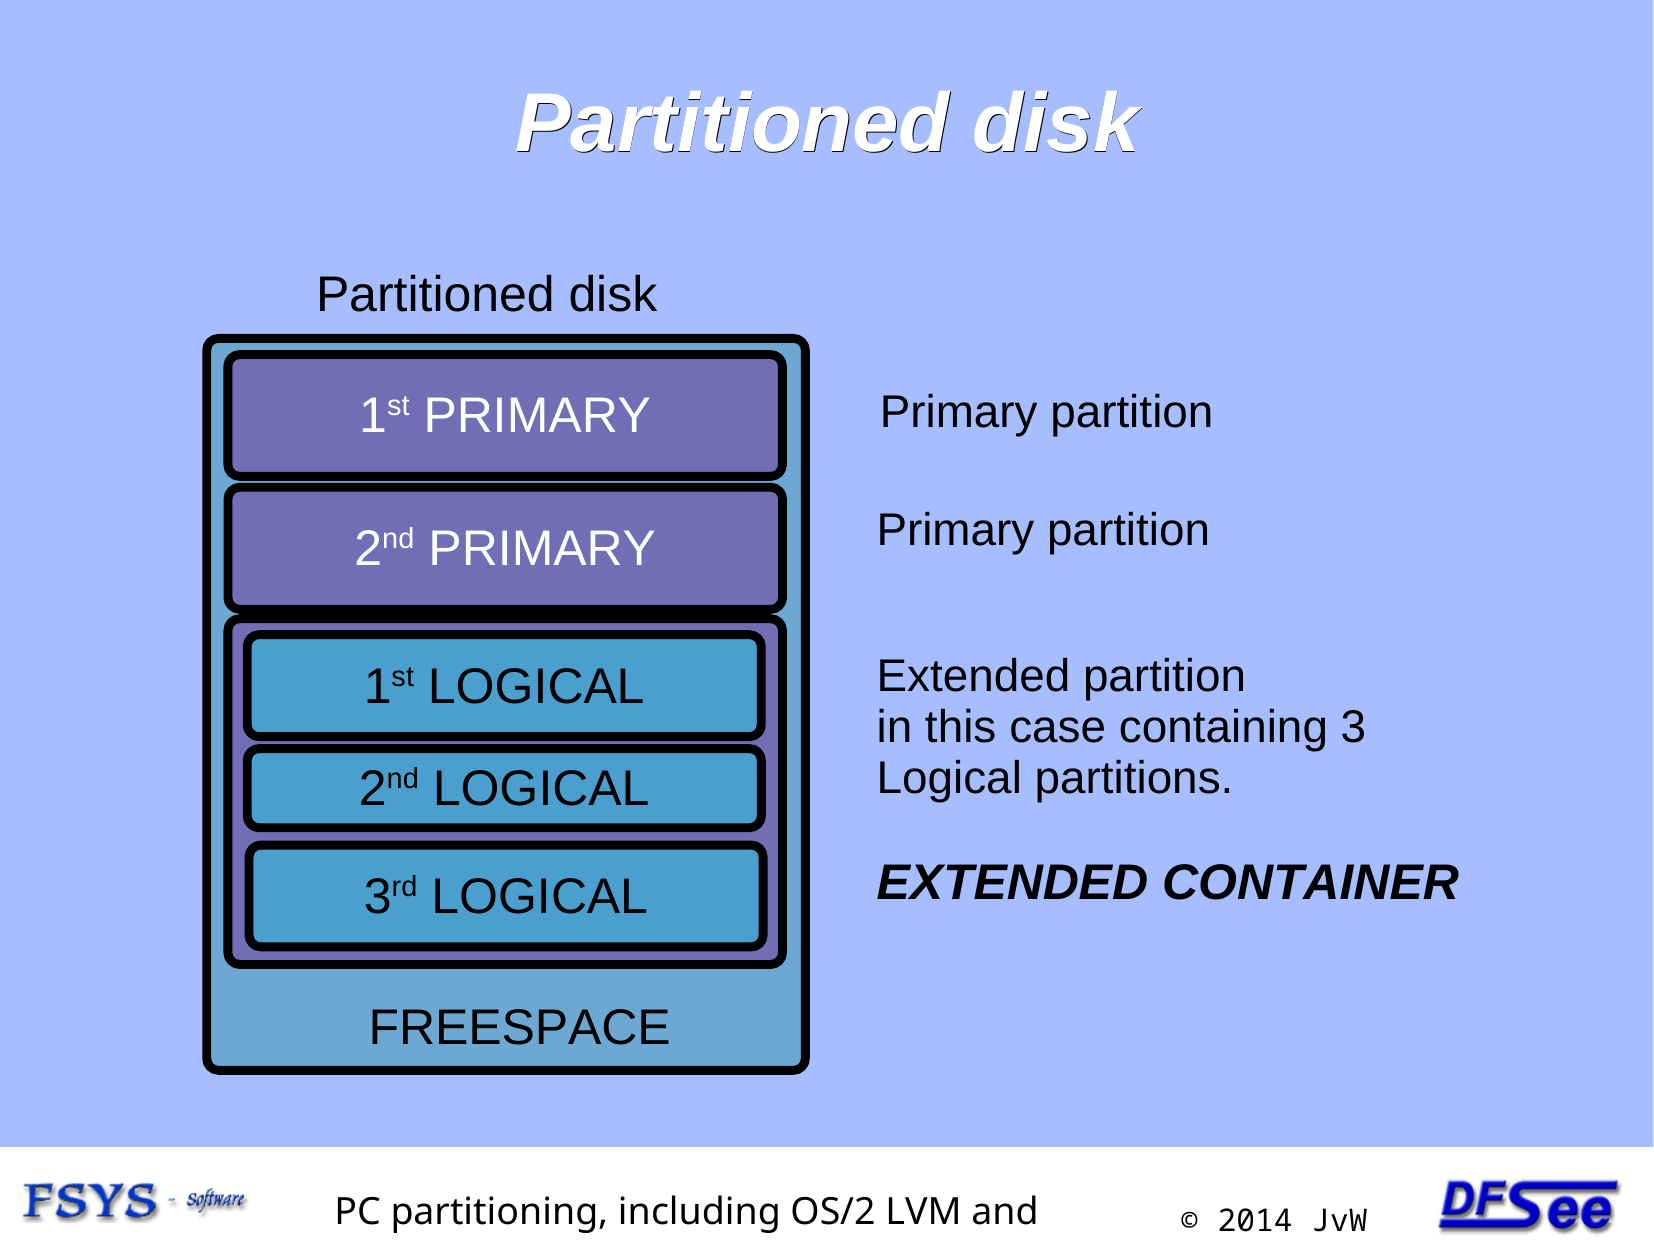

# Partitioned disk
Partitioned disk
1st PRIMARY
2nd PRIMARY
1st LOGICAL
2nd LOGICAL
3rd LOGICAL
FREESPACE
Primary partition
Primary partition
Extended partition
in this case containing 3
Logical partitions.
EXTENDED CONTAINER